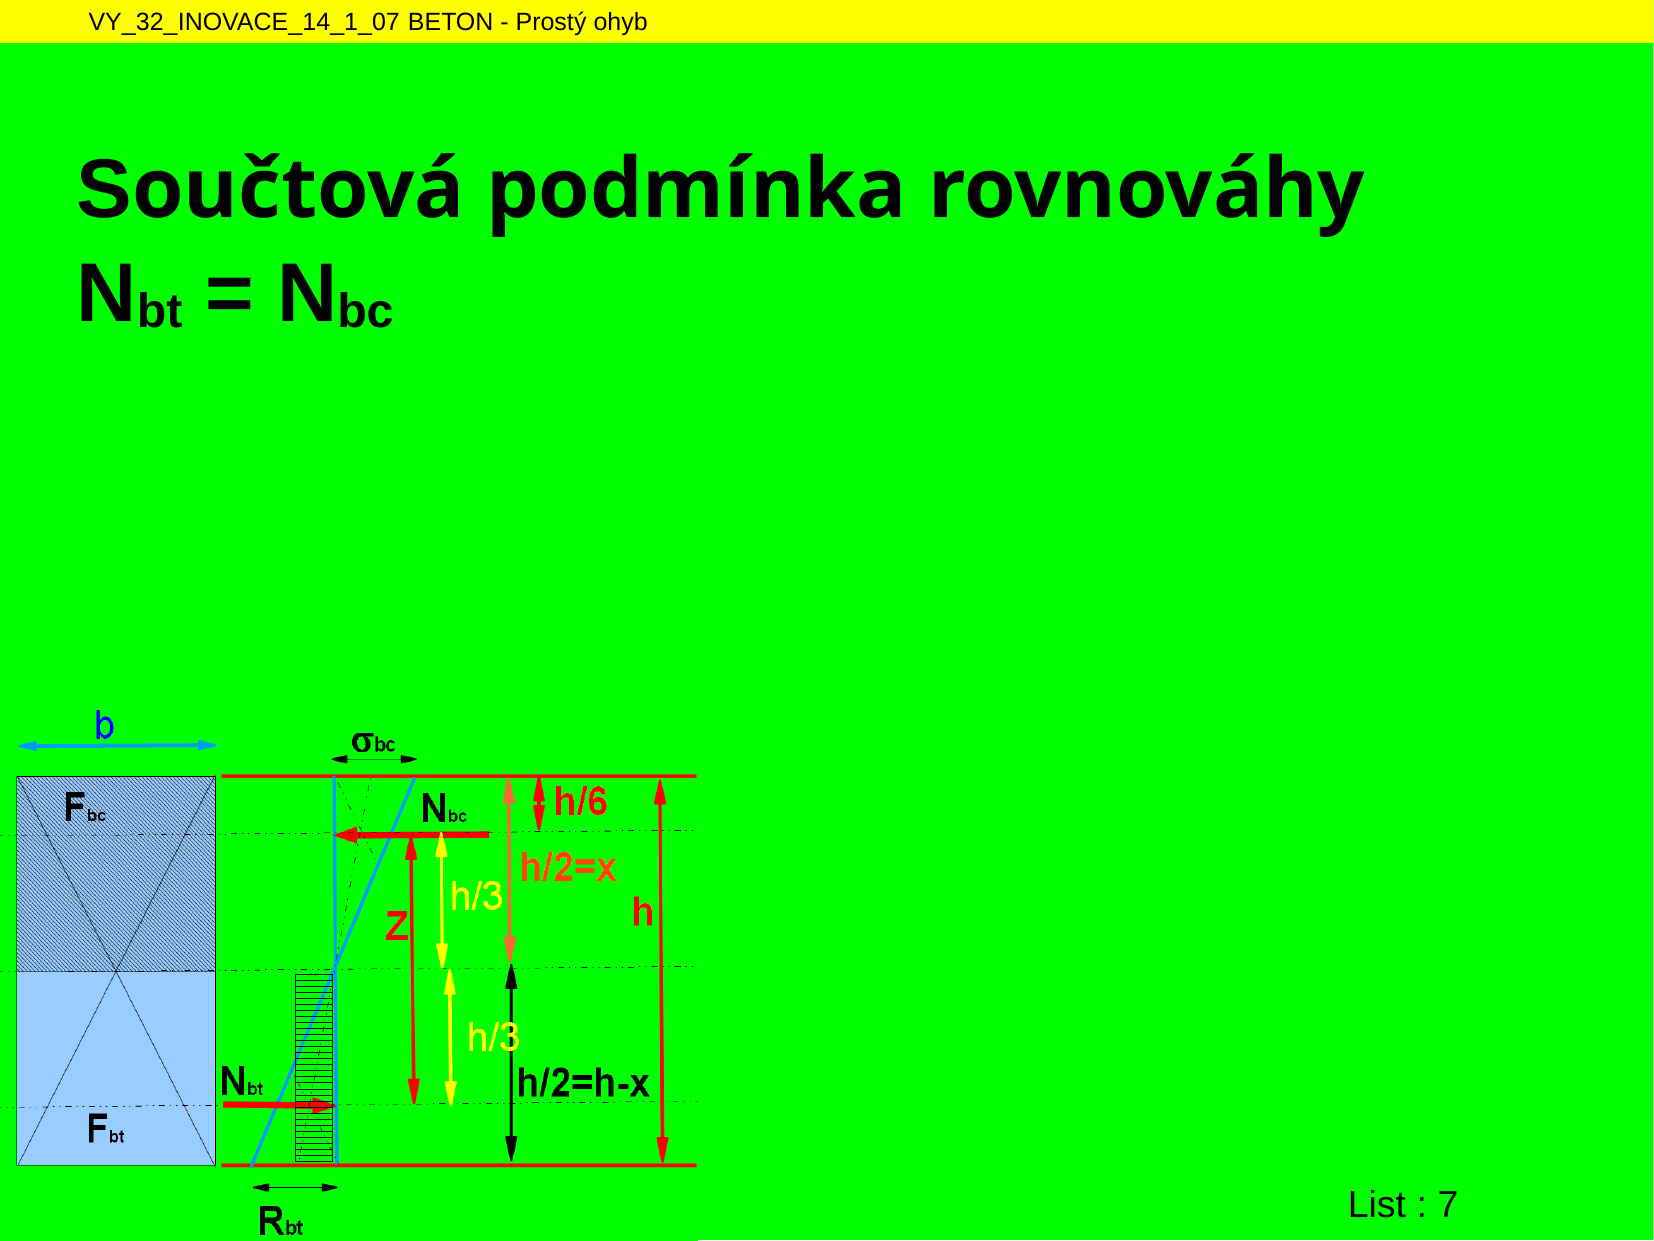

VY_32_INOVACE_14_1_07 BETON - Prostý ohyb
Součtová podmínka rovnováhy
Nbt = Nbc
List :